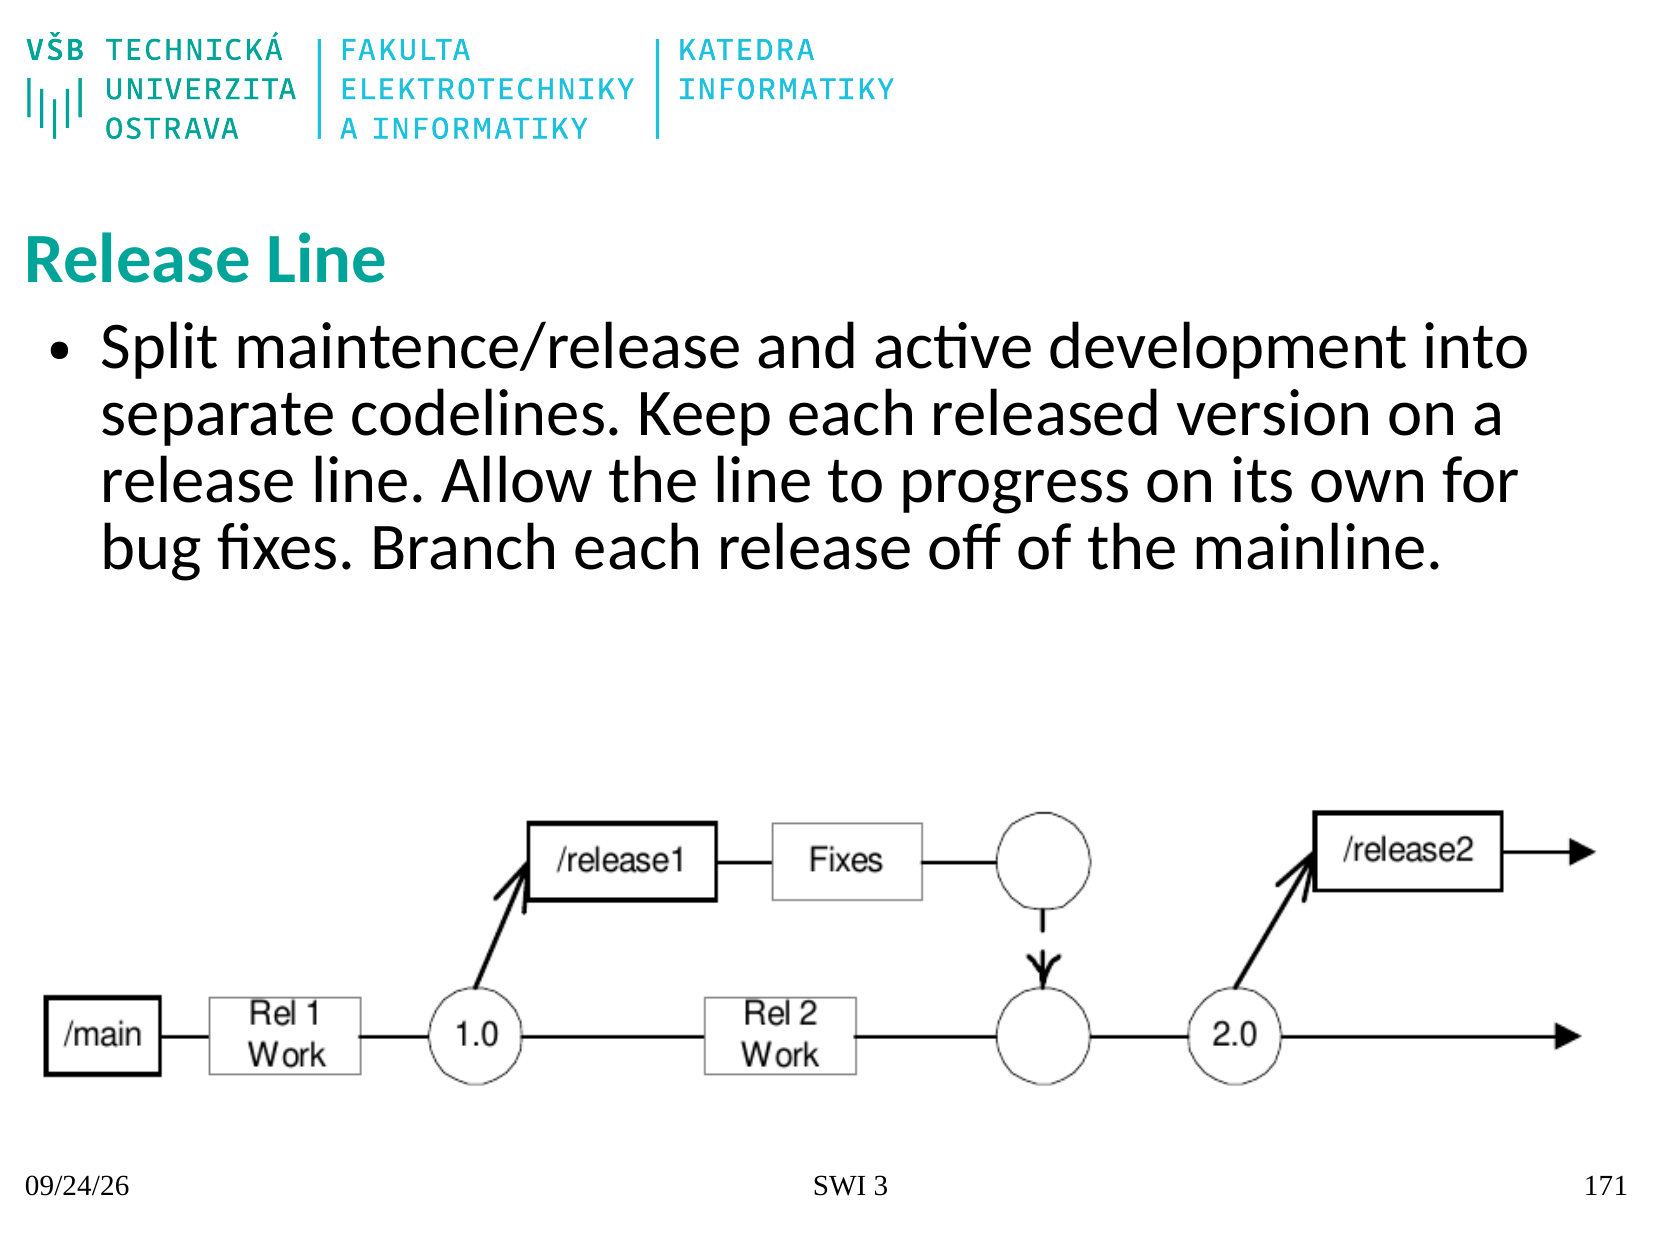

# Release Line
Split maintence/release and active development into separate codelines. Keep each released version on a release line. Allow the line to progress on its own for bug fixes. Branch each release off of the mainline.
SWI 3
171